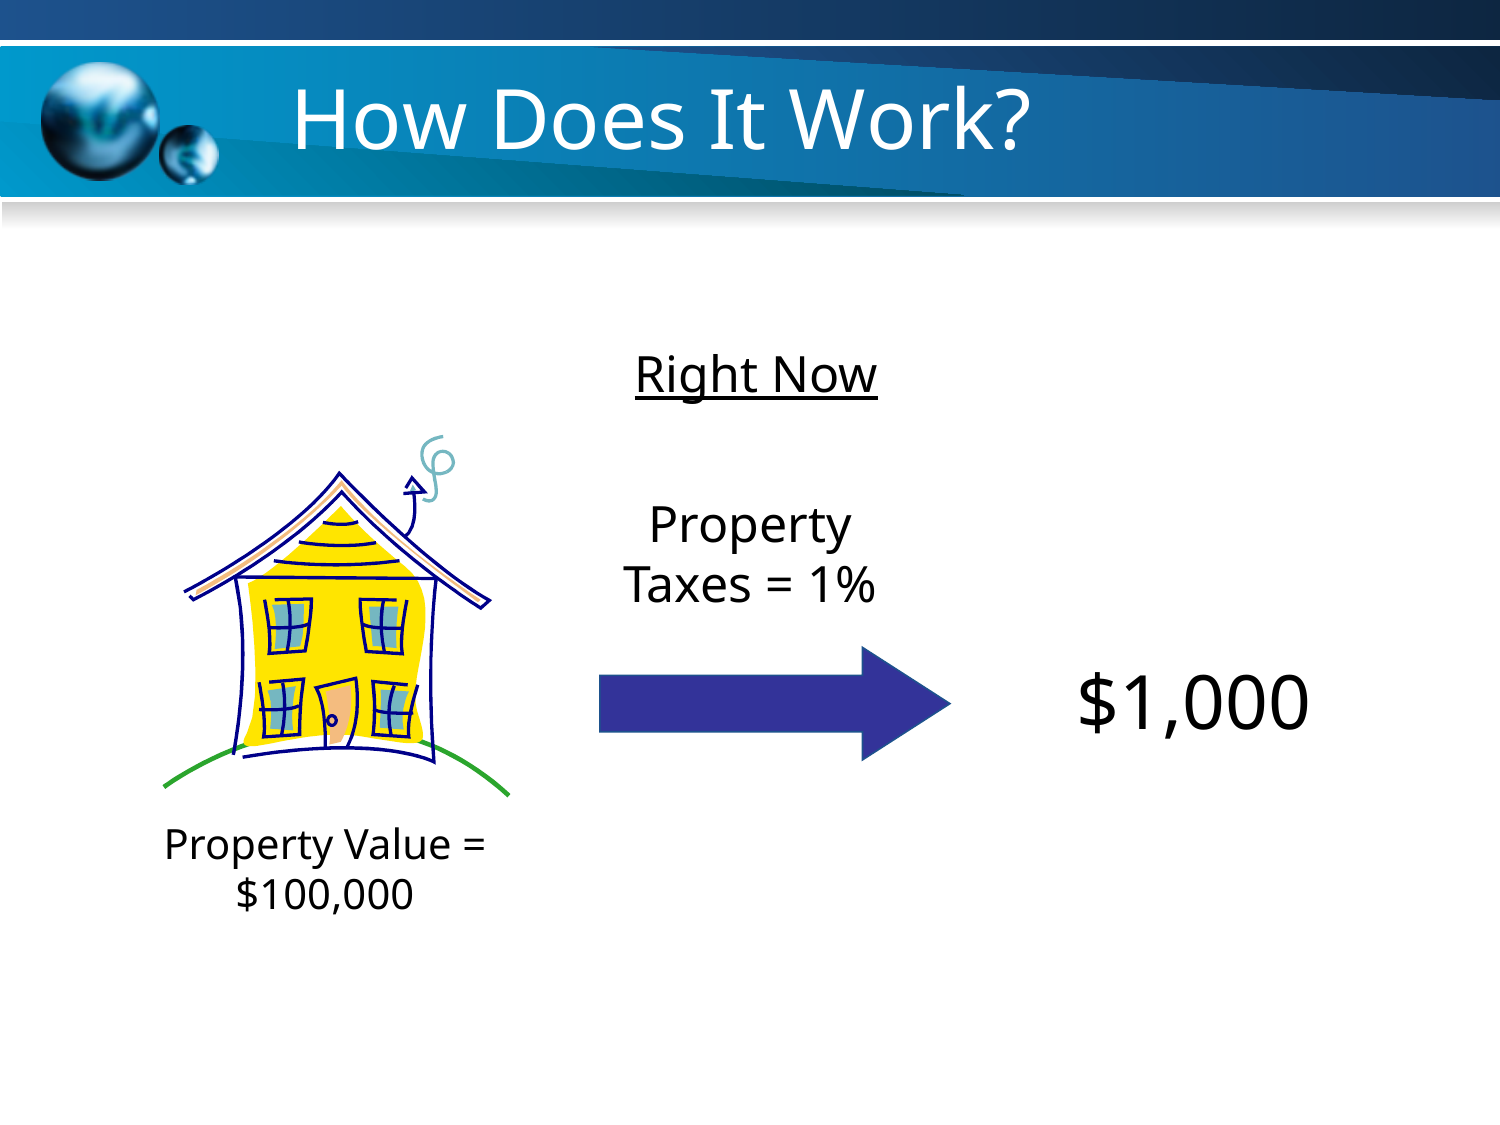

# How Does It Work?
Right Now
Property Taxes = 1%
$1,000
Property Value = $100,000